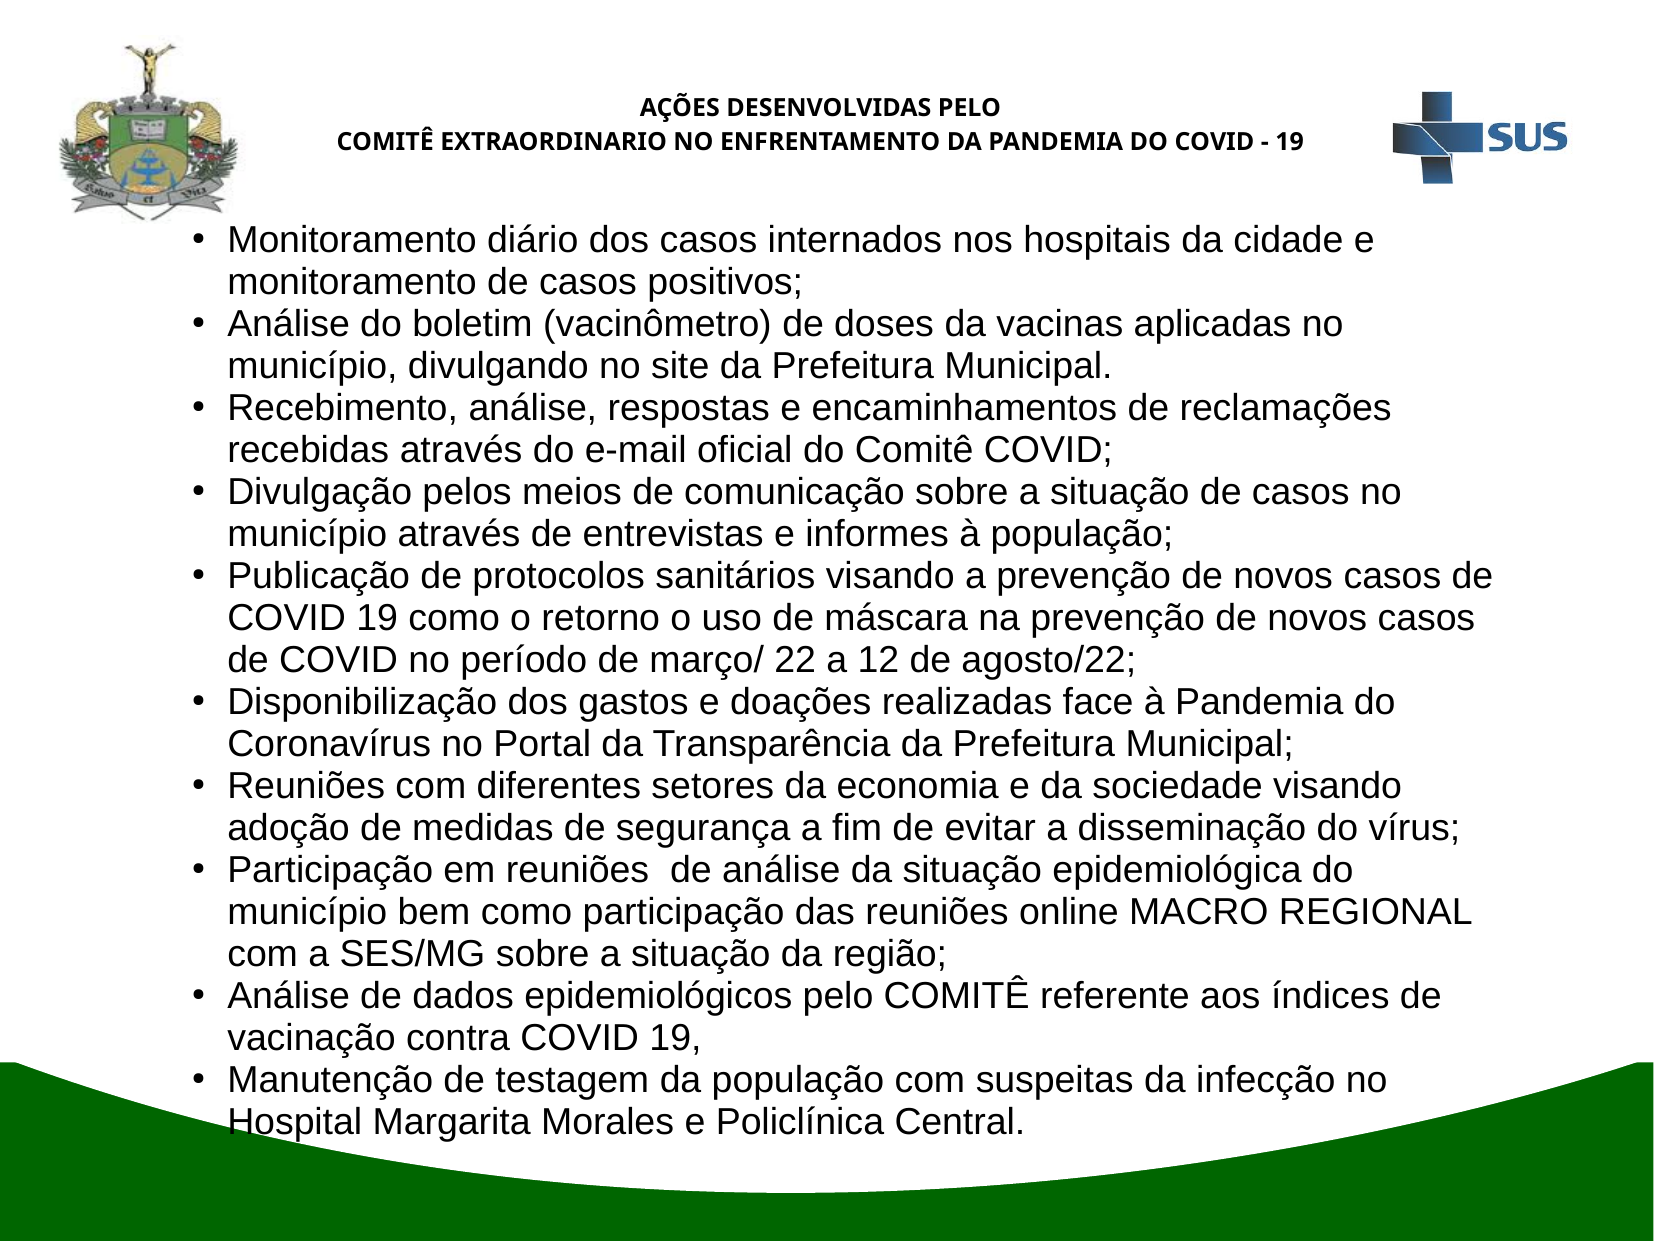

AÇÕES DESENVOLVIDAS PELO
COMITÊ EXTRAORDINARIO NO ENFRENTAMENTO DA PANDEMIA DO COVID - 19
Monitoramento diário dos casos internados nos hospitais da cidade e monitoramento de casos positivos;
Análise do boletim (vacinômetro) de doses da vacinas aplicadas no município, divulgando no site da Prefeitura Municipal.
Recebimento, análise, respostas e encaminhamentos de reclamações recebidas através do e-mail oficial do Comitê COVID;
Divulgação pelos meios de comunicação sobre a situação de casos no município através de entrevistas e informes à população;
Publicação de protocolos sanitários visando a prevenção de novos casos de COVID 19 como o retorno o uso de máscara na prevenção de novos casos de COVID no período de março/ 22 a 12 de agosto/22;
Disponibilização dos gastos e doações realizadas face à Pandemia do Coronavírus no Portal da Transparência da Prefeitura Municipal;
Reuniões com diferentes setores da economia e da sociedade visando adoção de medidas de segurança a fim de evitar a disseminação do vírus;
Participação em reuniões de análise da situação epidemiológica do município bem como participação das reuniões online MACRO REGIONAL com a SES/MG sobre a situação da região;
Análise de dados epidemiológicos pelo COMITÊ referente aos índices de vacinação contra COVID 19,
Manutenção de testagem da população com suspeitas da infecção no Hospital Margarita Morales e Policlínica Central.